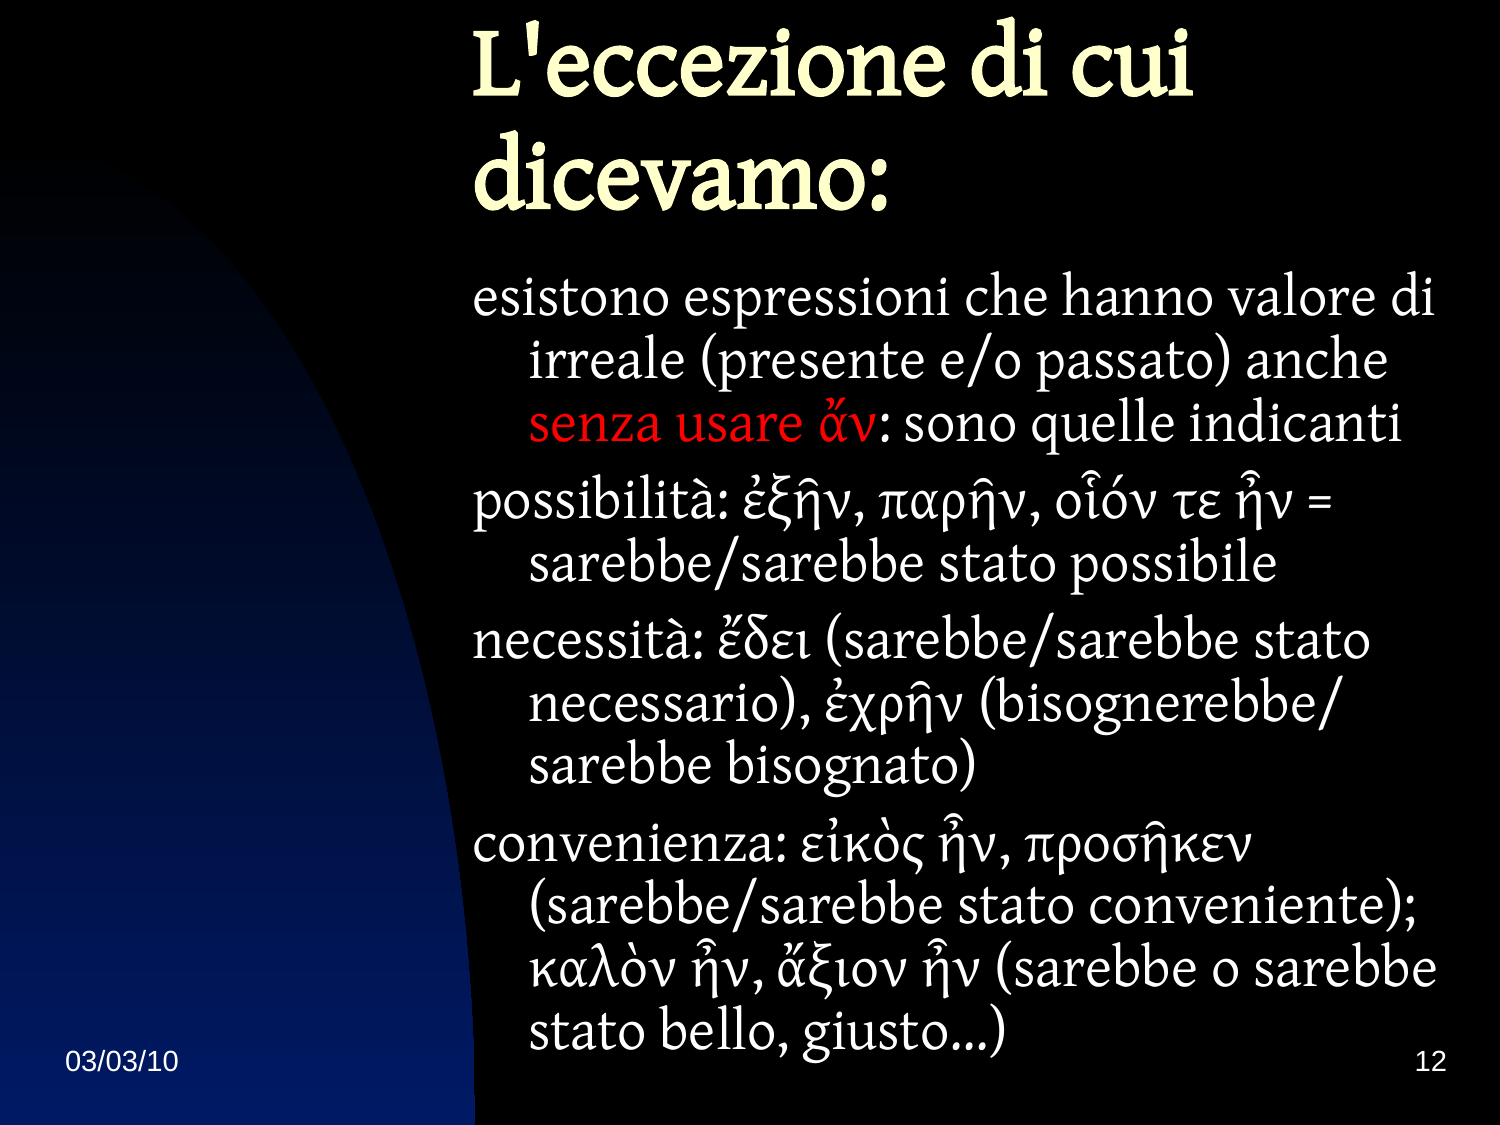

# L'eccezione di cui dicevamo:
esistono espressioni che hanno valore di irreale (presente e/o passato) anche senza usare ἄν: sono quelle indicanti
possibilità: ἐξῆν, παρῆν, οἷόν τε ἦν = sarebbe/sarebbe stato possibile
necessità: ἔδει (sarebbe/sarebbe stato necessario), ἐχρῆν (bisognerebbe/ sarebbe bisognato)
convenienza: εἰκὸς ἦν, προσῆκεν (sarebbe/sarebbe stato conveniente); καλὸν ἦν, ἄξιον ἦν (sarebbe o sarebbe stato bello, giusto...)
12